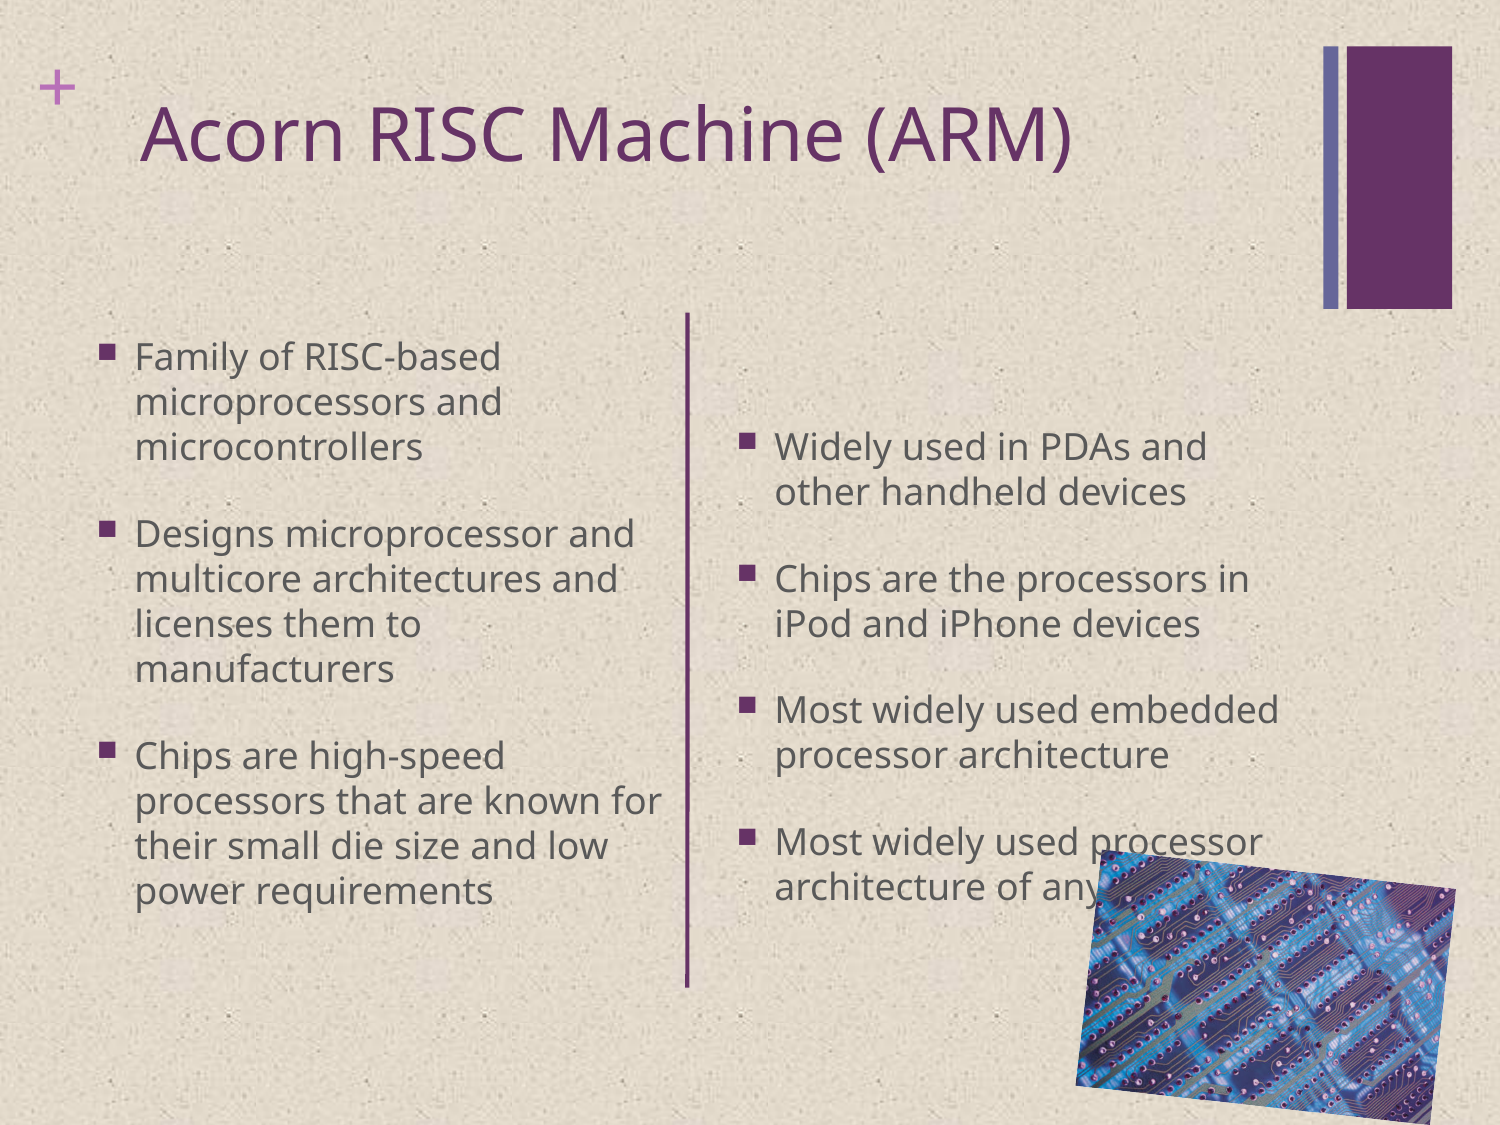

# Acorn RISC Machine (ARM)
Family of RISC-based microprocessors and microcontrollers
Designs microprocessor and multicore architectures and licenses them to manufacturers
Chips are high-speed processors that are known for their small die size and low power requirements
Widely used in PDAs and other handheld devices
Chips are the processors in iPod and iPhone devices
Most widely used embedded processor architecture
Most widely used processor architecture of any kind